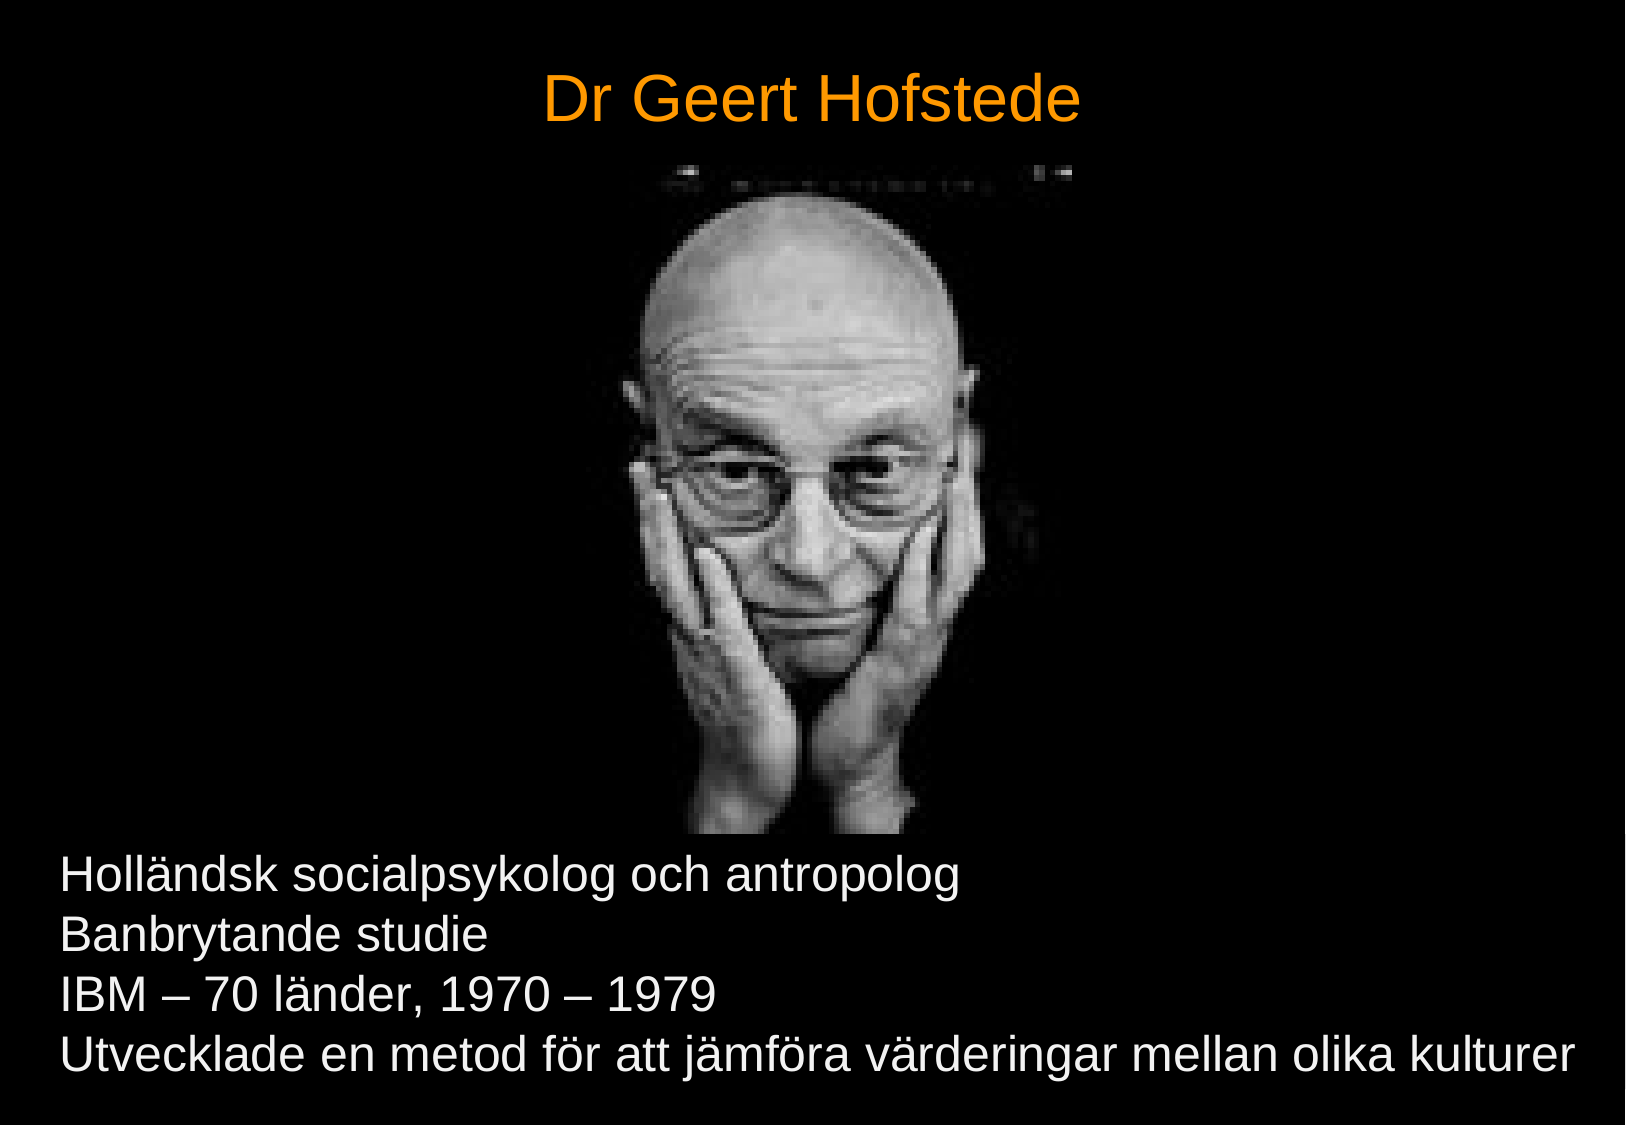

Dr Geert Hofstede
Holländsk socialpsykolog och antropolog
Banbrytande studie
IBM – 70 länder, 1970 – 1979
Utvecklade en metod för att jämföra värderingar mellan olika kulturer